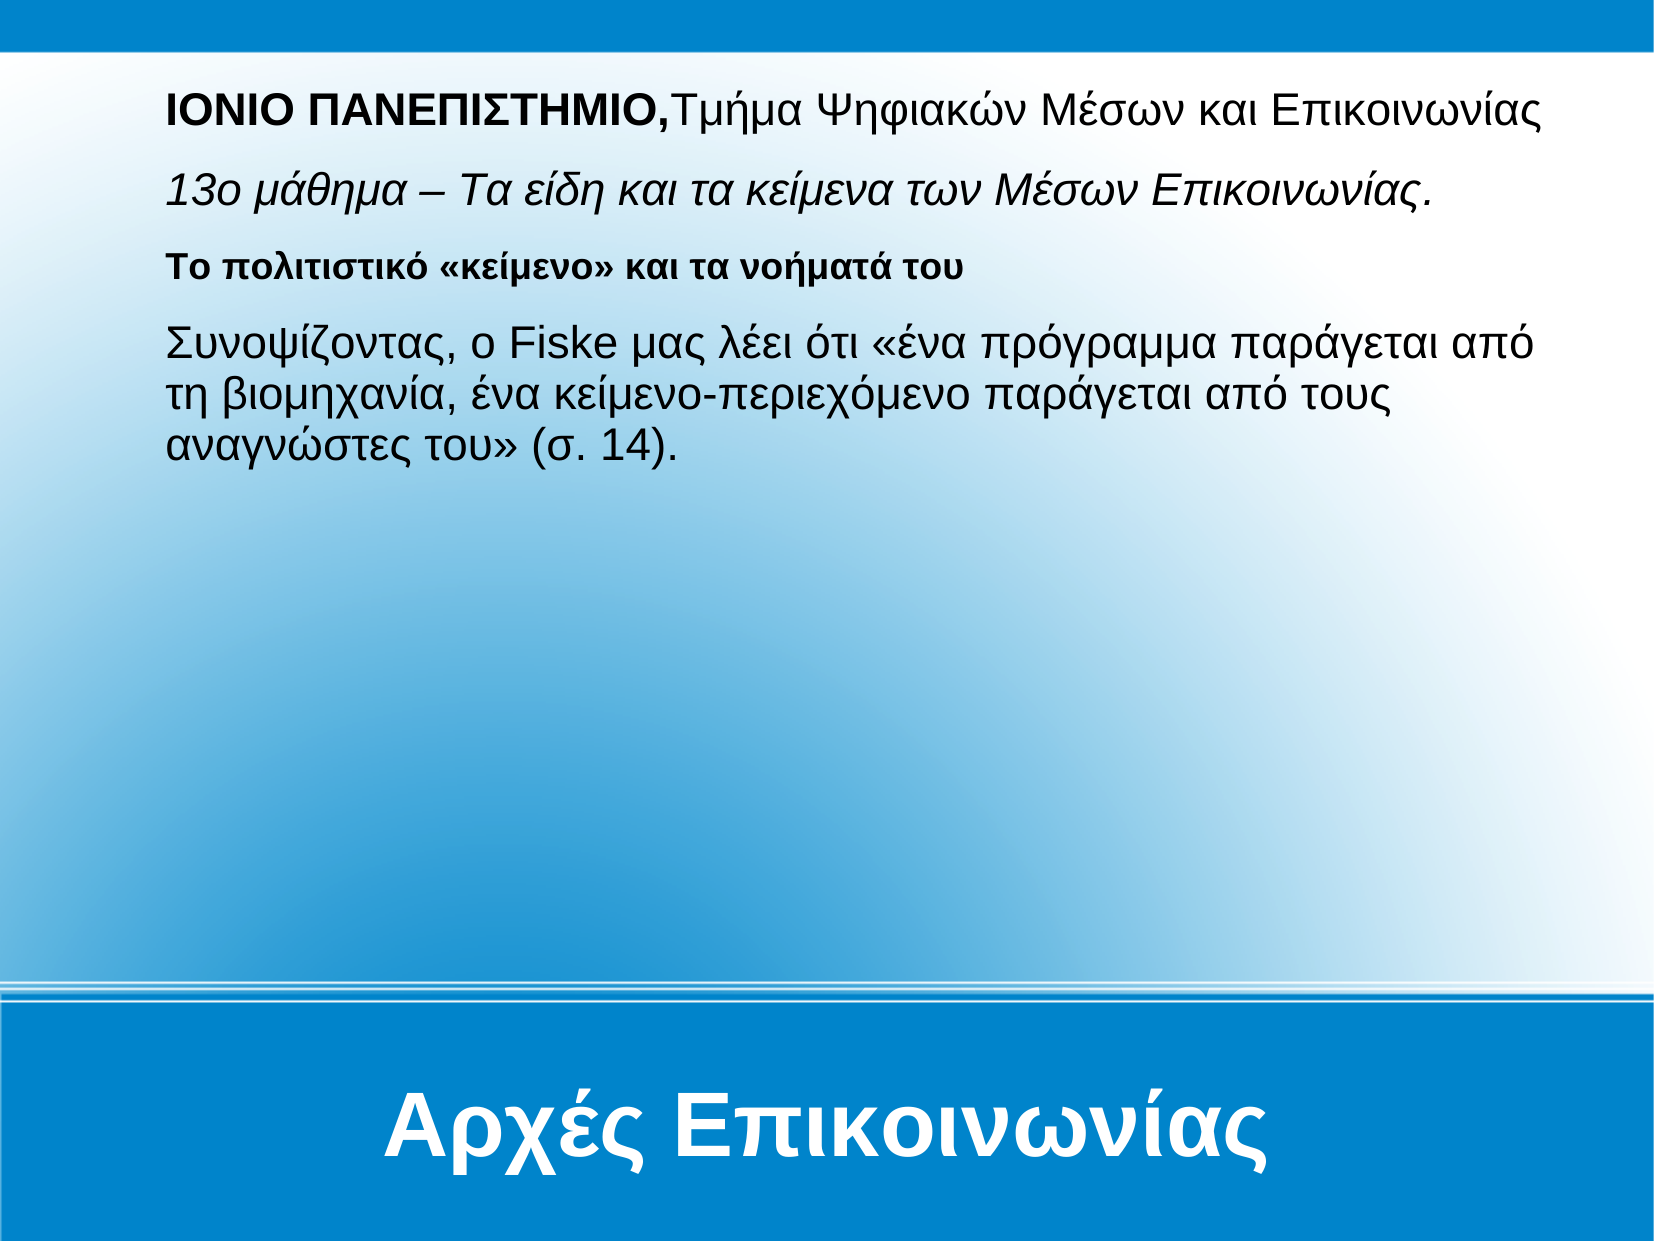

ΙΟΝΙΟ ΠΑΝΕΠΙΣΤΗΜΙΟ,Τμήμα Ψηφιακών Μέσων και Επικοινωνίας
13ο μάθημα – Τα είδη και τα κείμενα των Μέσων Επικοινωνίας.
Το πολιτιστικό «κείμενο» και τα νοήματά του
Συνοψίζοντας, ο Fiske μας λέει ότι «ένα πρόγραμμα παράγεται από τη βιομηχανία, ένα κείμενο-περιεχόμενο παράγεται από τους αναγνώστες του» (σ. 14).
# Αρχές Επικοινωνίας